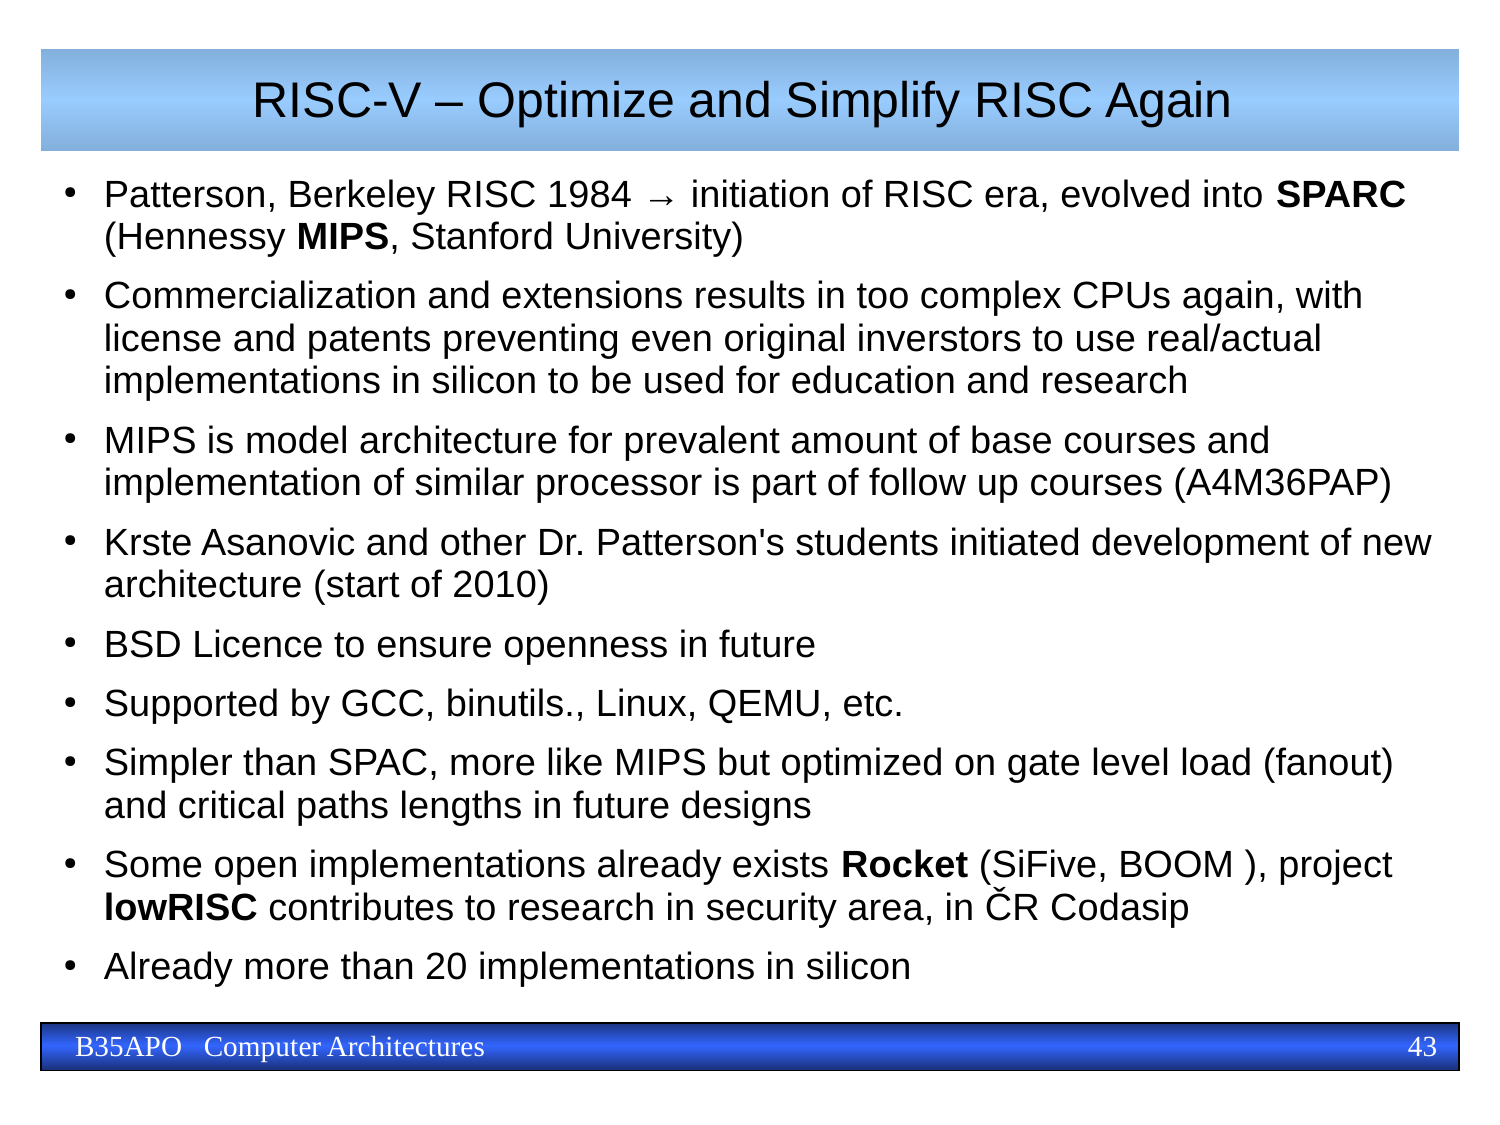

# RISC-V – Optimize and Simplify RISC Again
Patterson, Berkeley RISC 1984 → initiation of RISC era, evolved into SPARC (Hennessy MIPS, Stanford University)
Commercialization and extensions results in too complex CPUs again, with license and patents preventing even original inverstors to use real/actual implementations in silicon to be used for education and research
MIPS is model architecture for prevalent amount of base courses and implementation of similar processor is part of follow up courses (A4M36PAP)
Krste Asanovic and other Dr. Patterson's students initiated development of new architecture (start of 2010)
BSD Licence to ensure openness in future
Supported by GCC, binutils., Linux, QEMU, etc.
Simpler than SPAC, more like MIPS but optimized on gate level load (fanout) and critical paths lengths in future designs
Some open implementations already exists Rocket (SiFive, BOOM ), project lowRISC contributes to research in security area, in ČR Codasip
Already more than 20 implementations in silicon
B35APO Computer Architectures
43